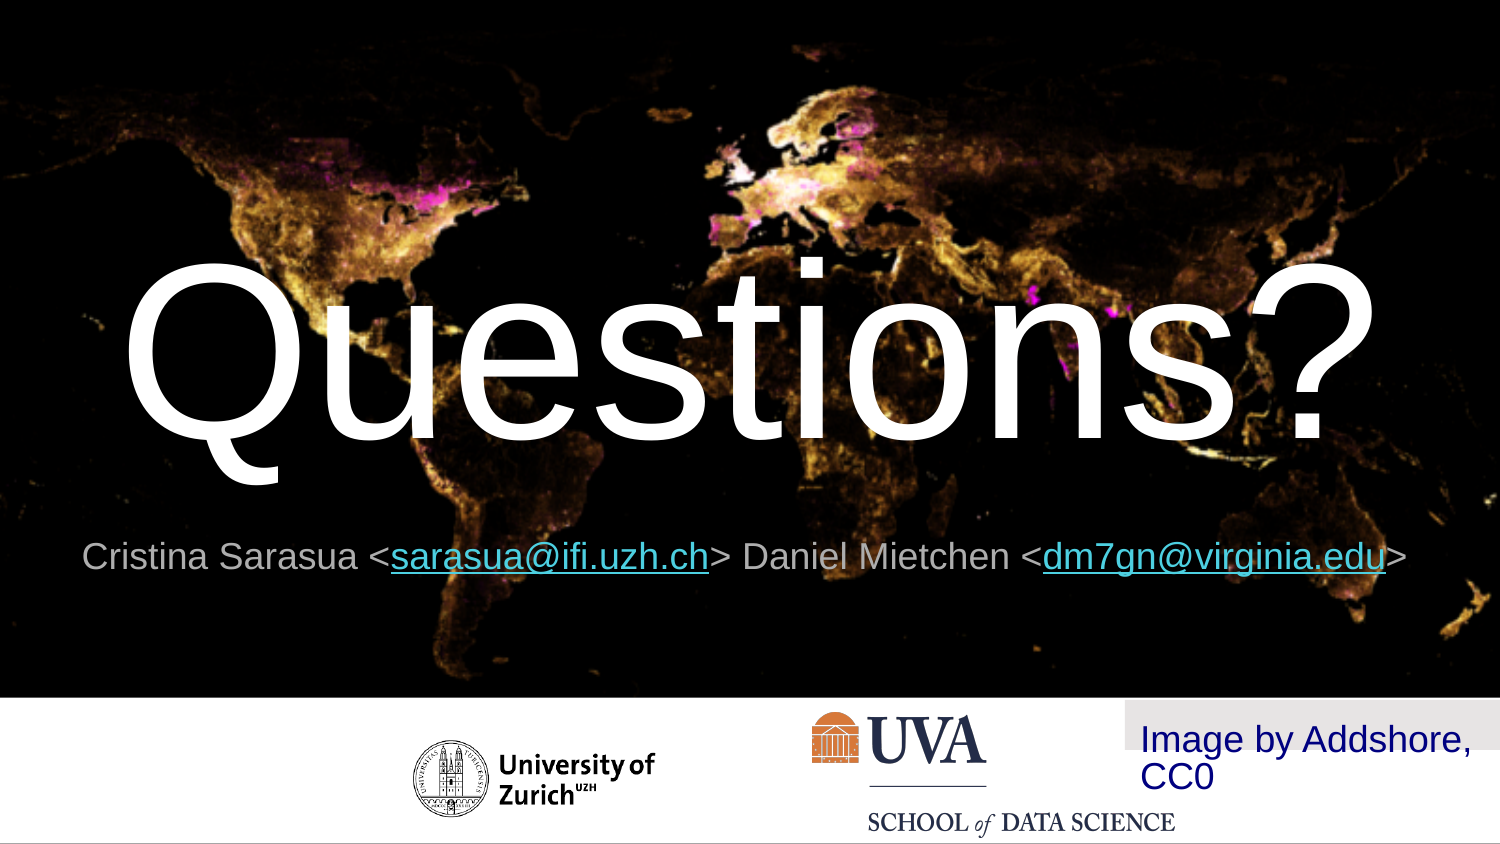

# Questions?
Cristina Sarasua <sarasua@ifi.uzh.ch> Daniel Mietchen <dm7gn@virginia.edu>
Image by Addshore, CC0